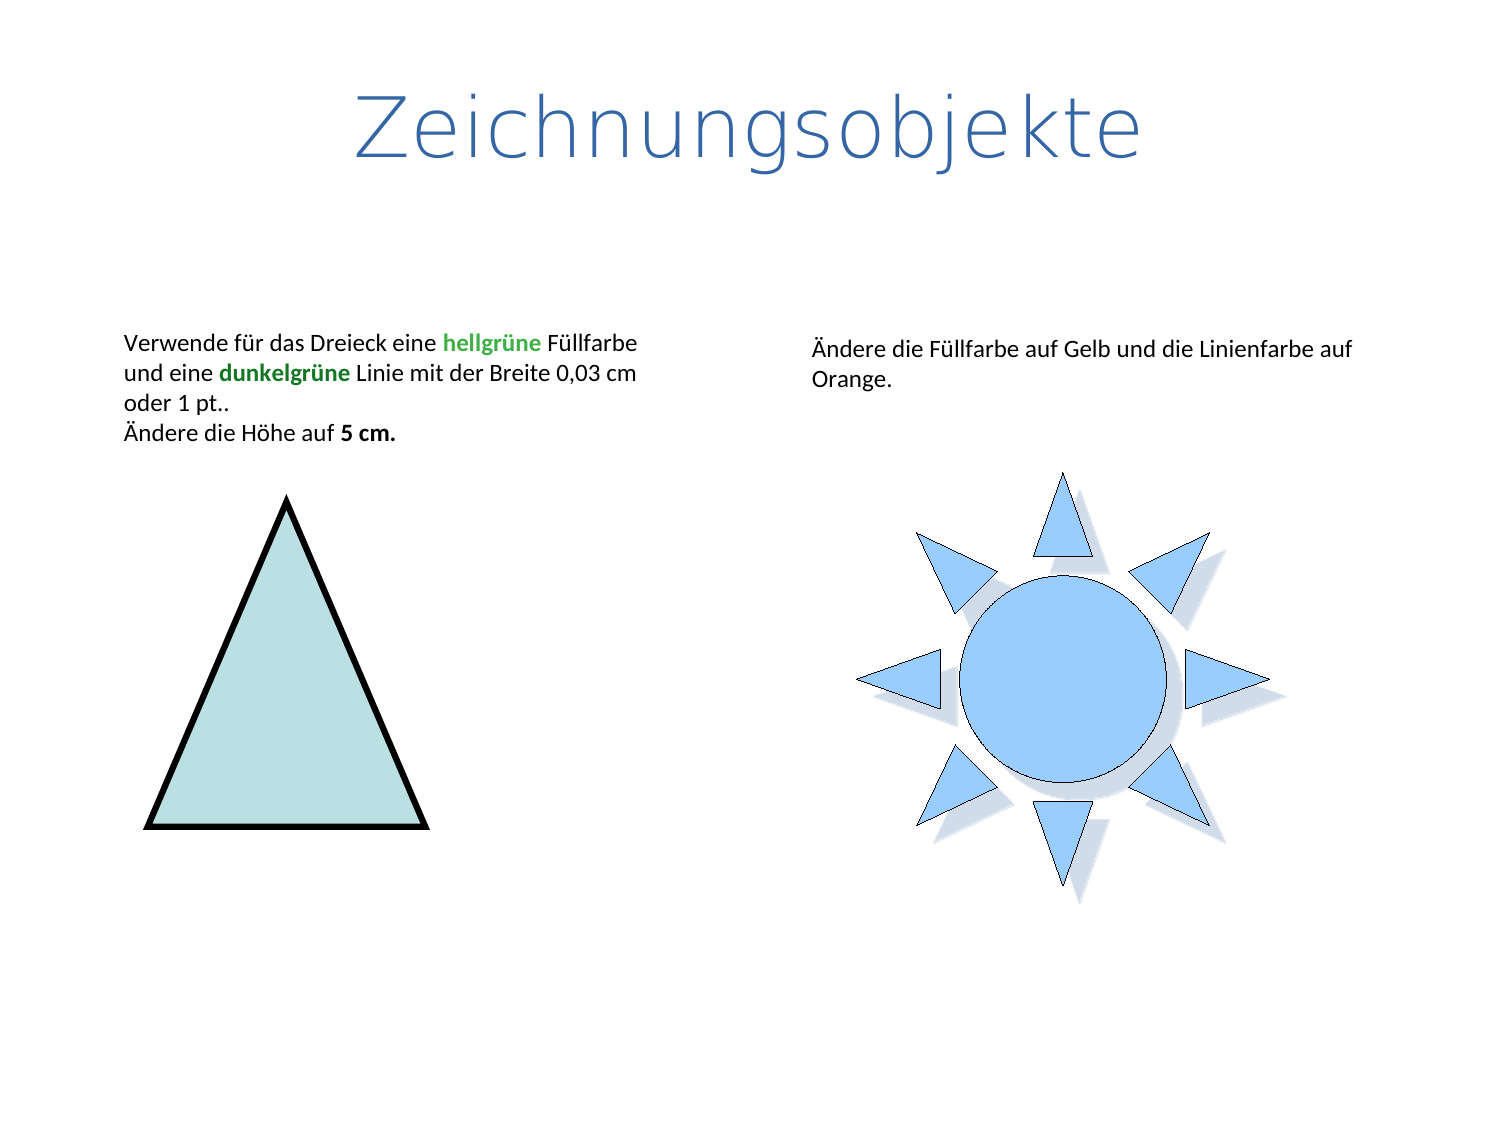

# Zeichnungsobjekte
Verwende für das Dreieck eine hellgrüne Füllfarbe und eine dunkelgrüne Linie mit der Breite 0,03 cm oder 1 pt..
Ändere die Höhe auf 5 cm.
Ändere die Füllfarbe auf Gelb und die Linienfarbe auf Orange.